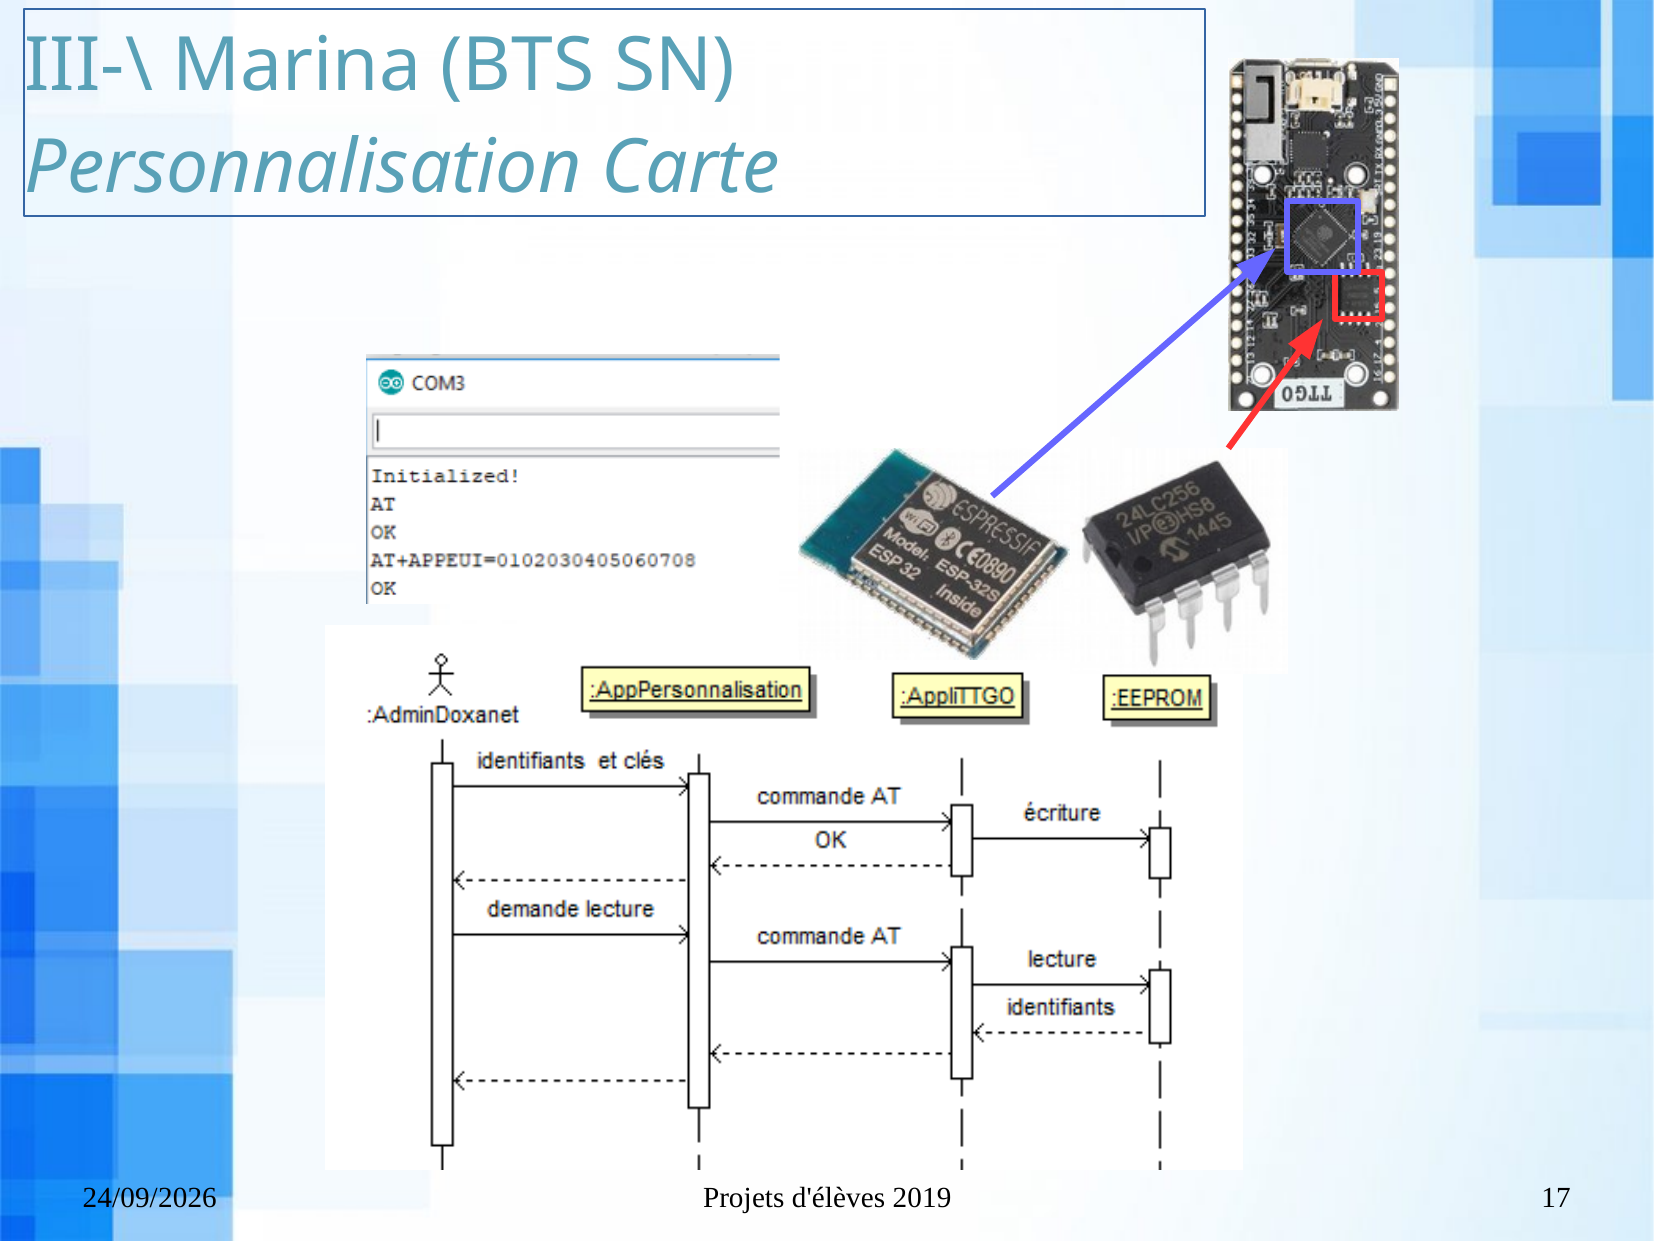

# III-\ Marina (BTS SN) Personnalisation Carte
Projets d'élèves 2019
17